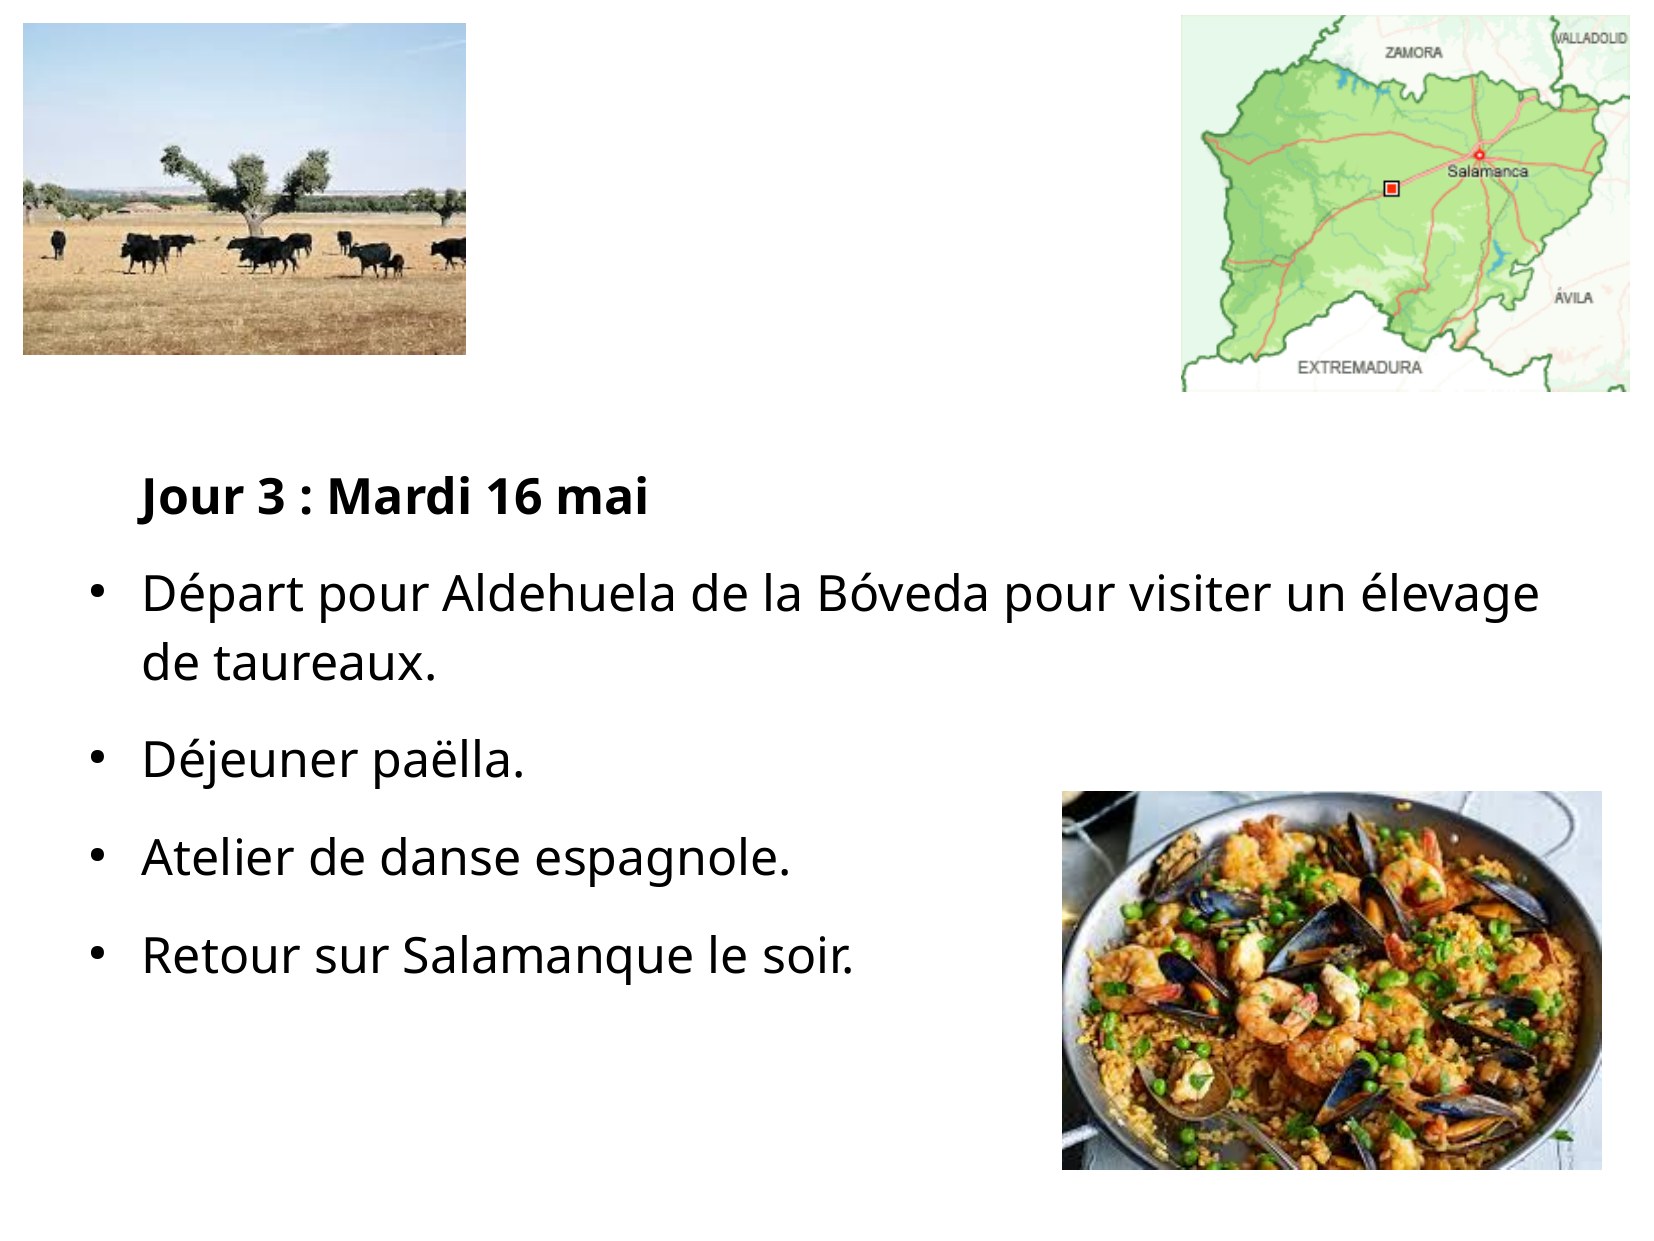

# Jour 3 : Mardi 16 mai
Départ pour Aldehuela de la Bóveda pour visiter un élevage de taureaux.
Déjeuner paëlla.
Atelier de danse espagnole.
Retour sur Salamanque le soir.